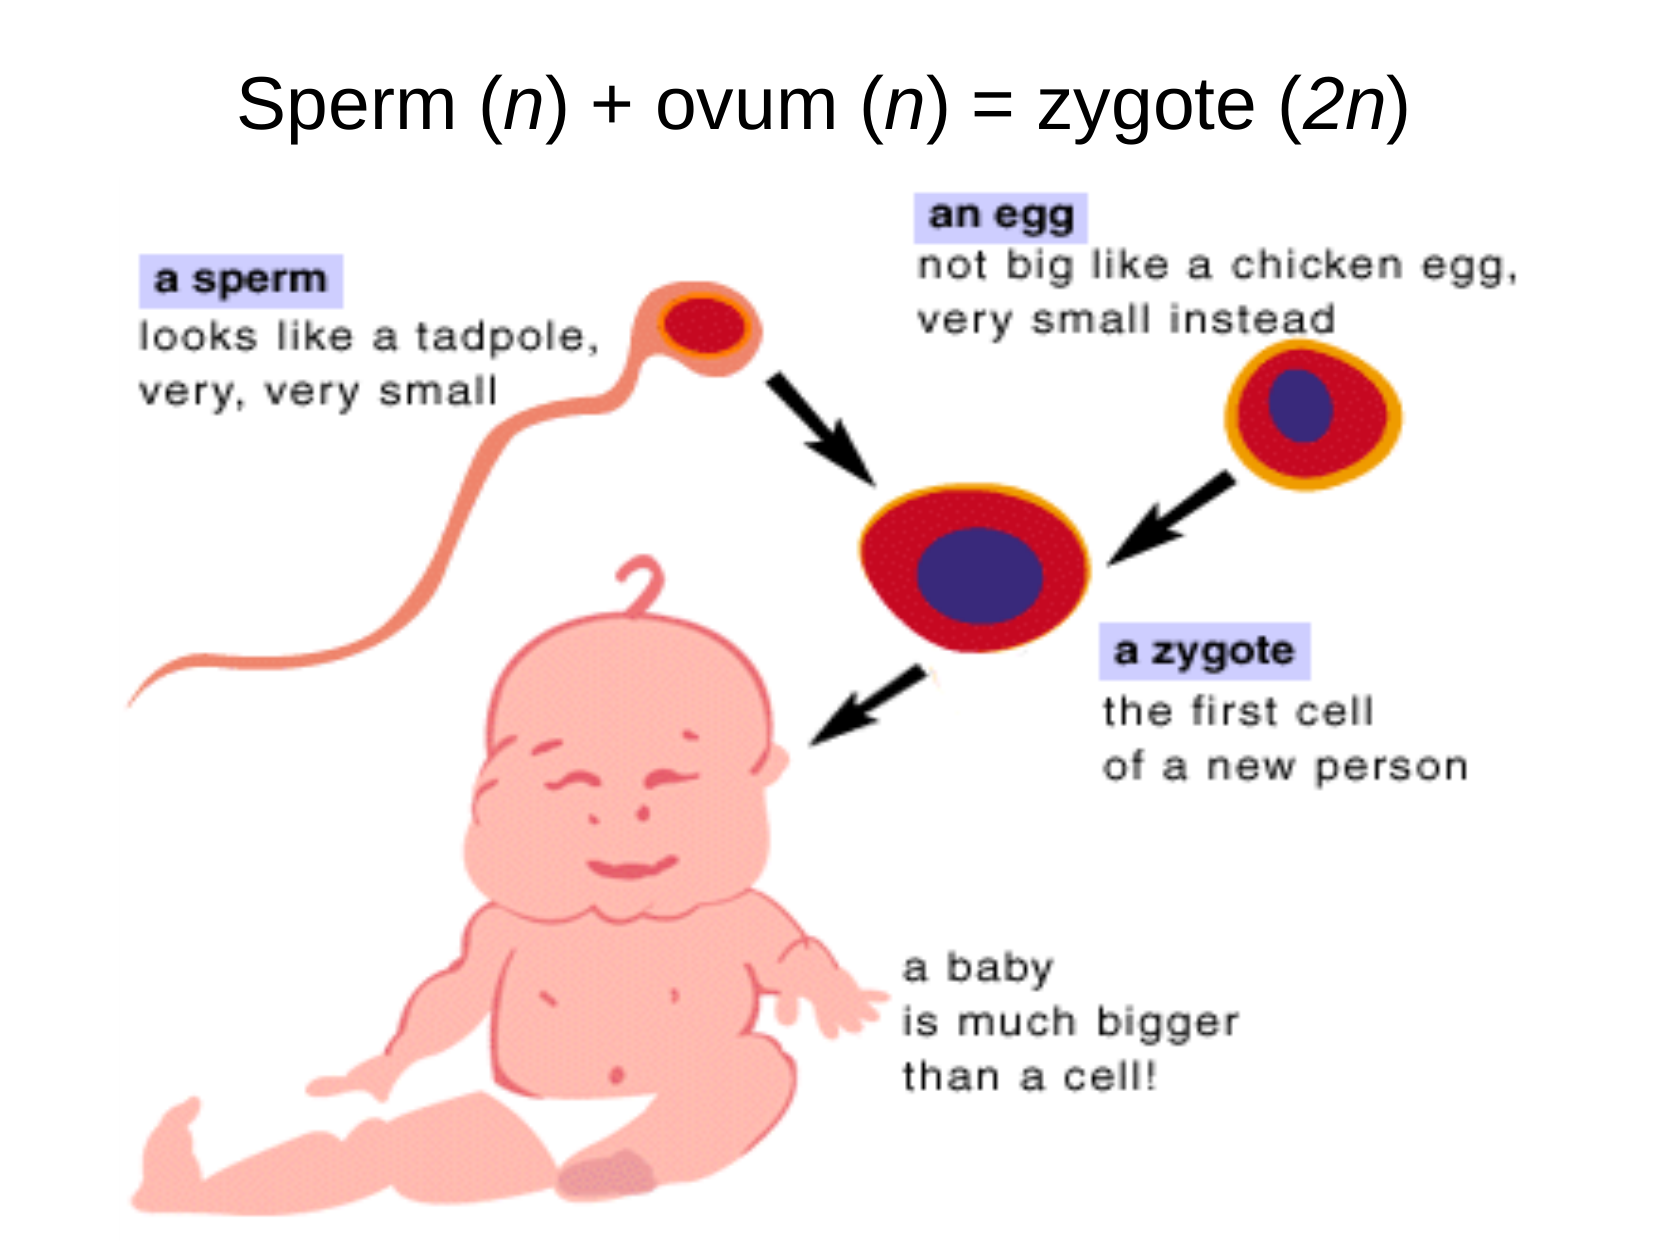

# Sperm (n) + ovum (n) = zygote (2n)